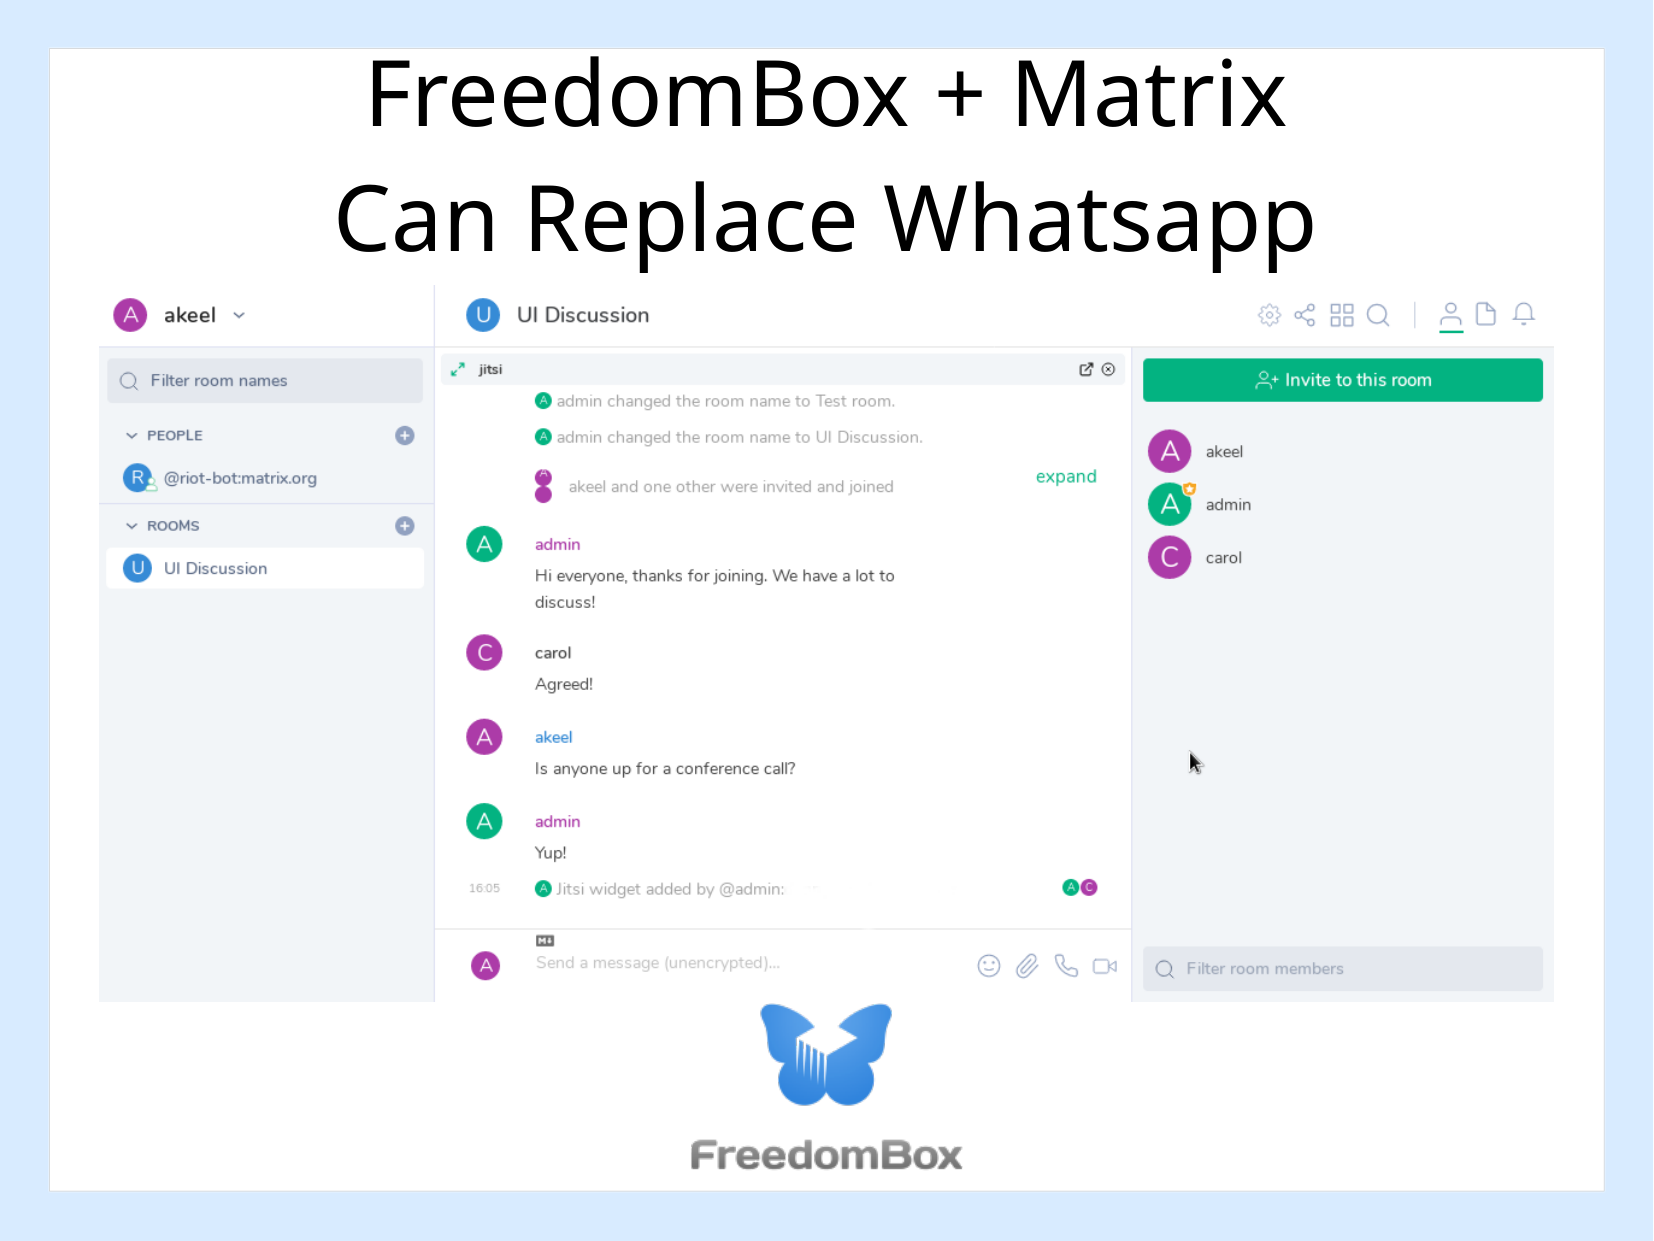

# FreedomBox + Matrix Can Replace Whatsapp